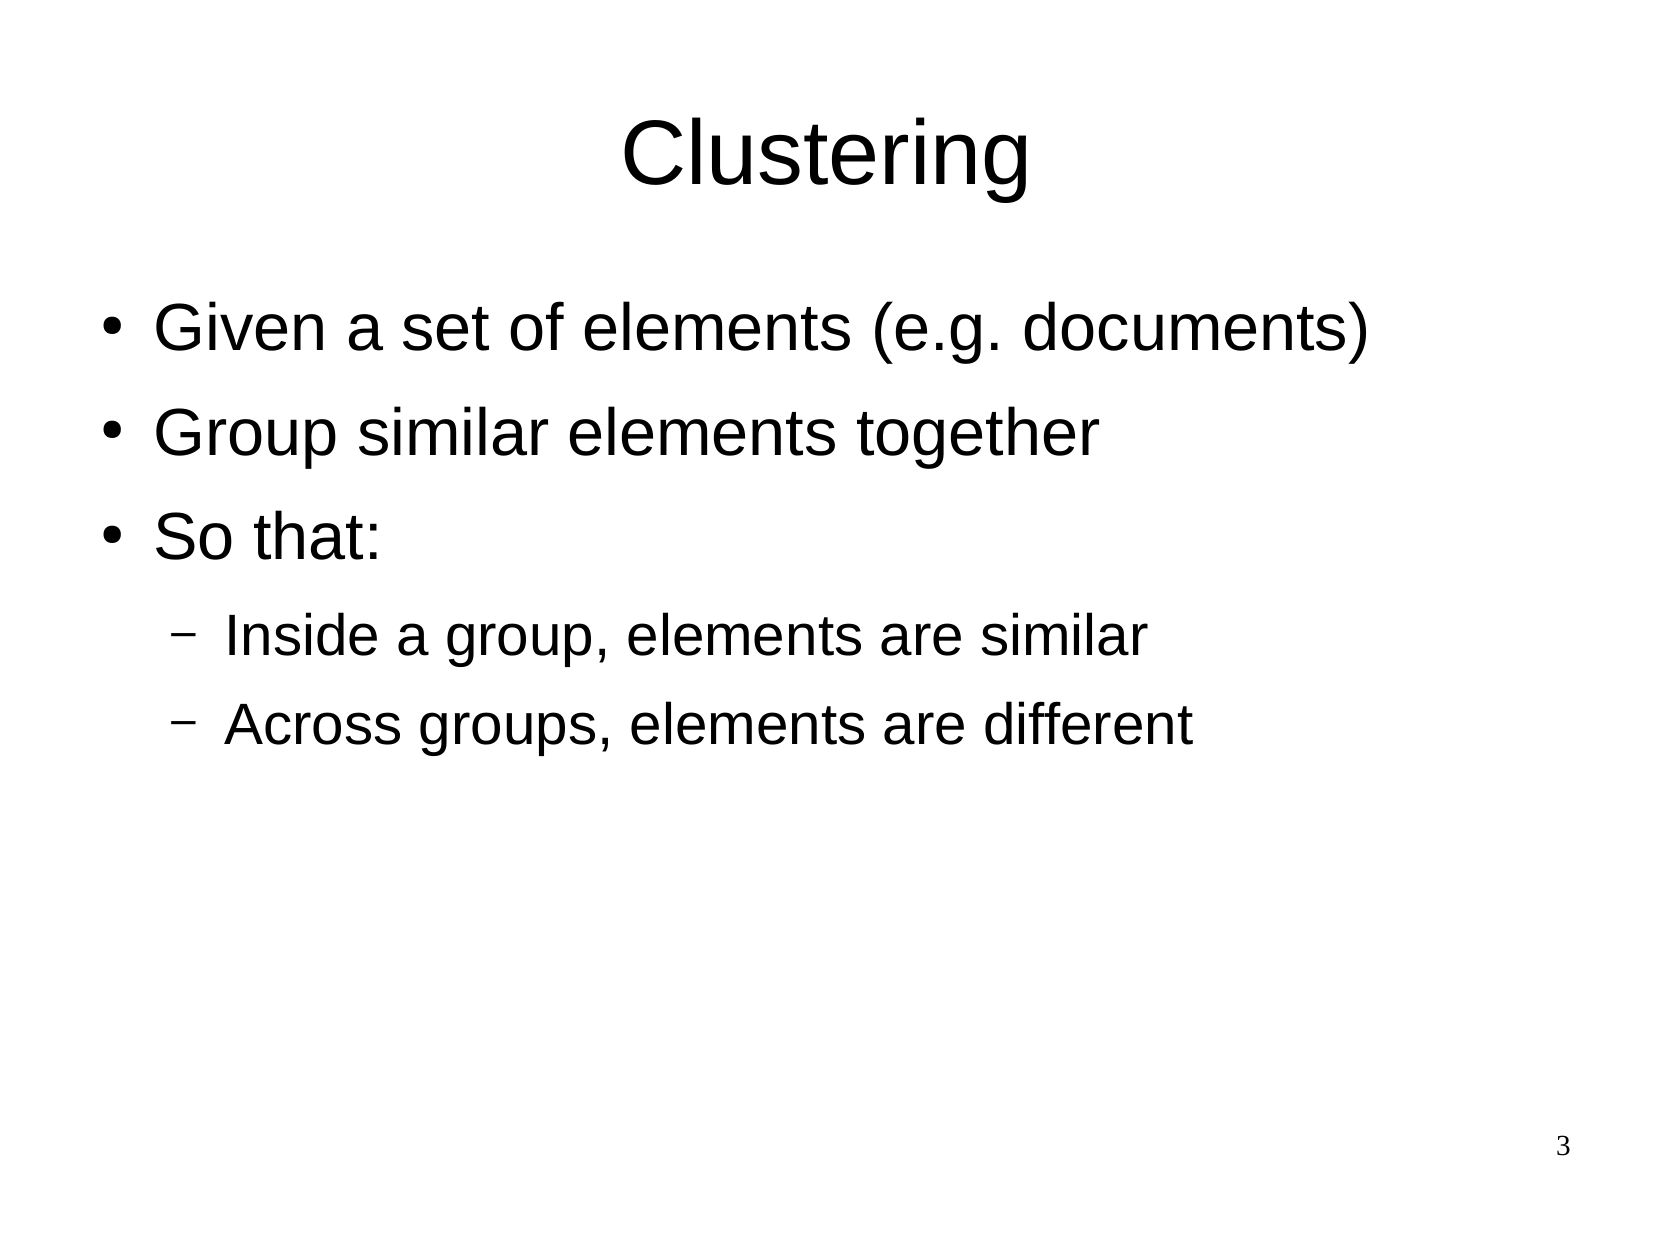

# Clustering
Given a set of elements (e.g. documents)
Group similar elements together
So that:
Inside a group, elements are similar
Across groups, elements are different
3